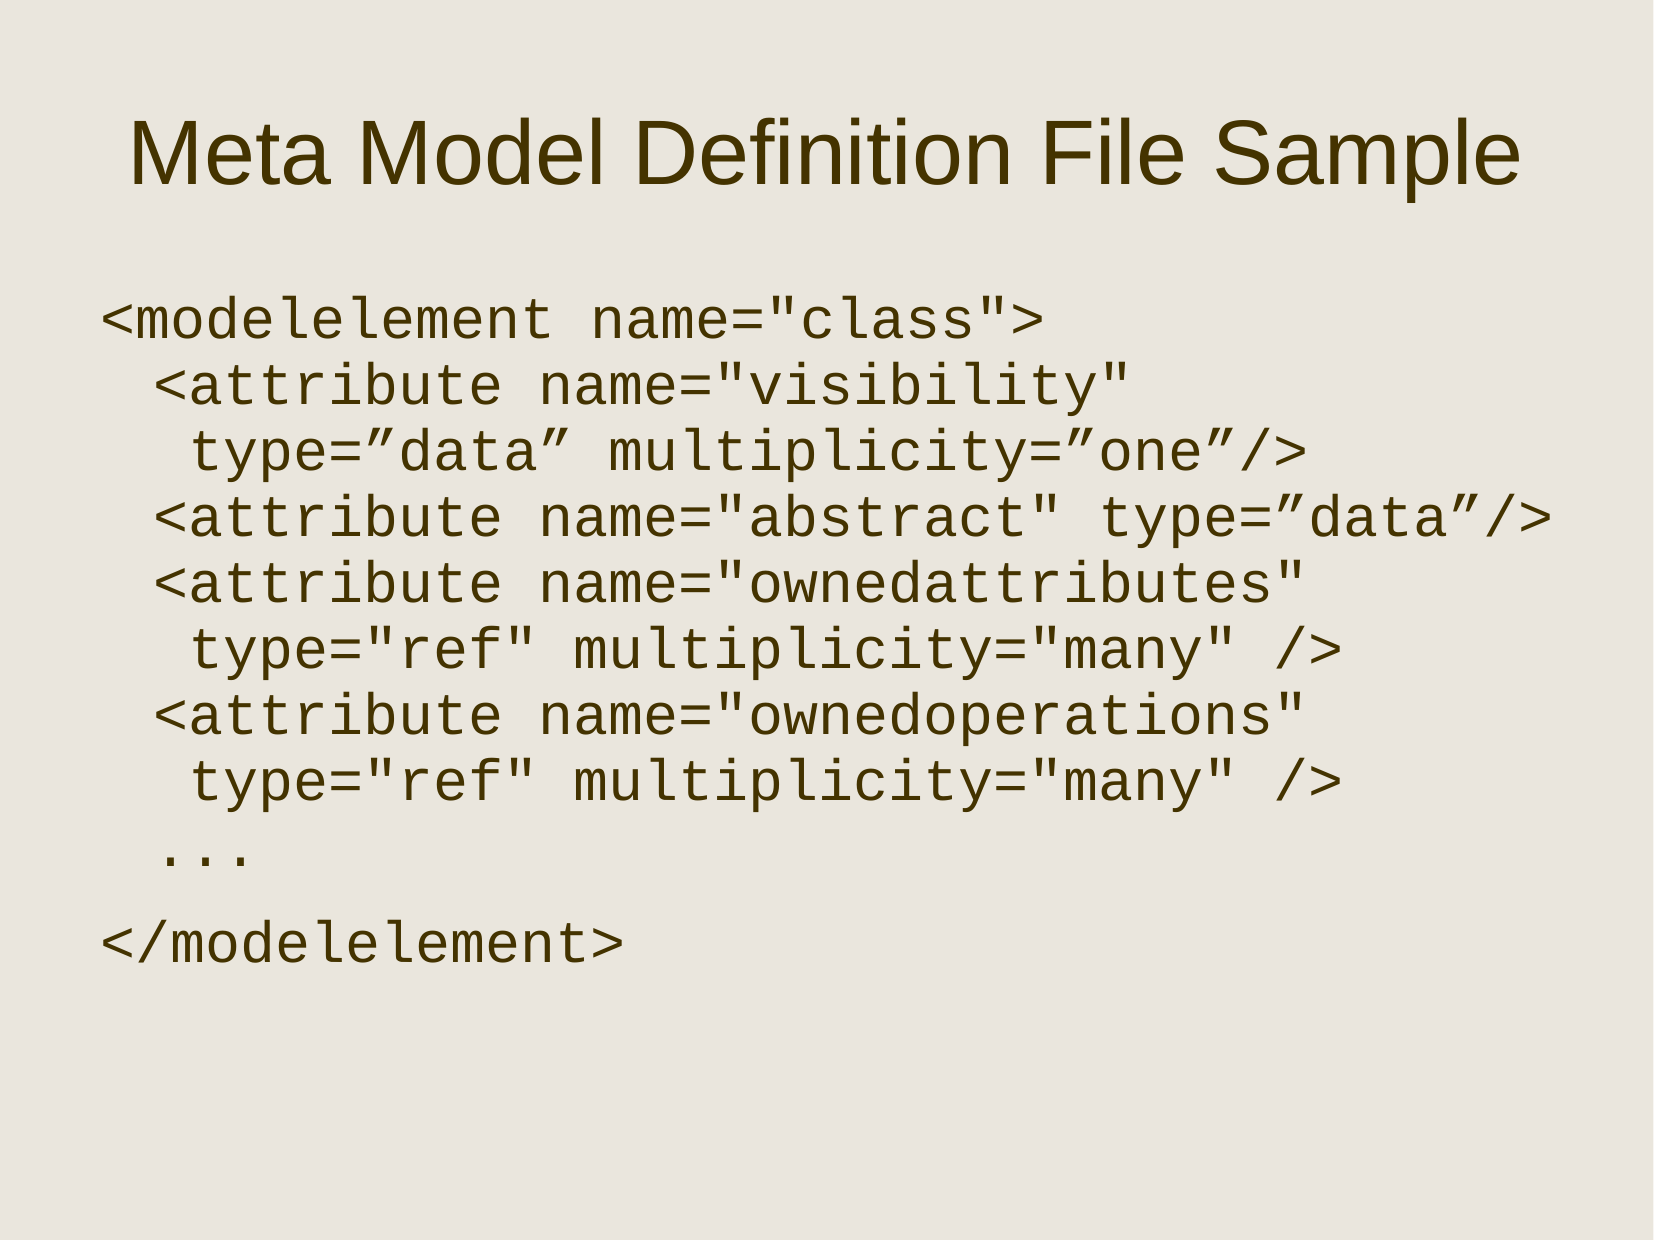

# Meta Model Definition File Sample
<modelelement name="class">
<attribute name="visibility"
 type=”data” multiplicity=”one”/>
<attribute name="abstract" type=”data”/>
<attribute name="ownedattributes"
 type="ref" multiplicity="many" />
<attribute name="ownedoperations"
 type="ref" multiplicity="many" />
...
</modelelement>